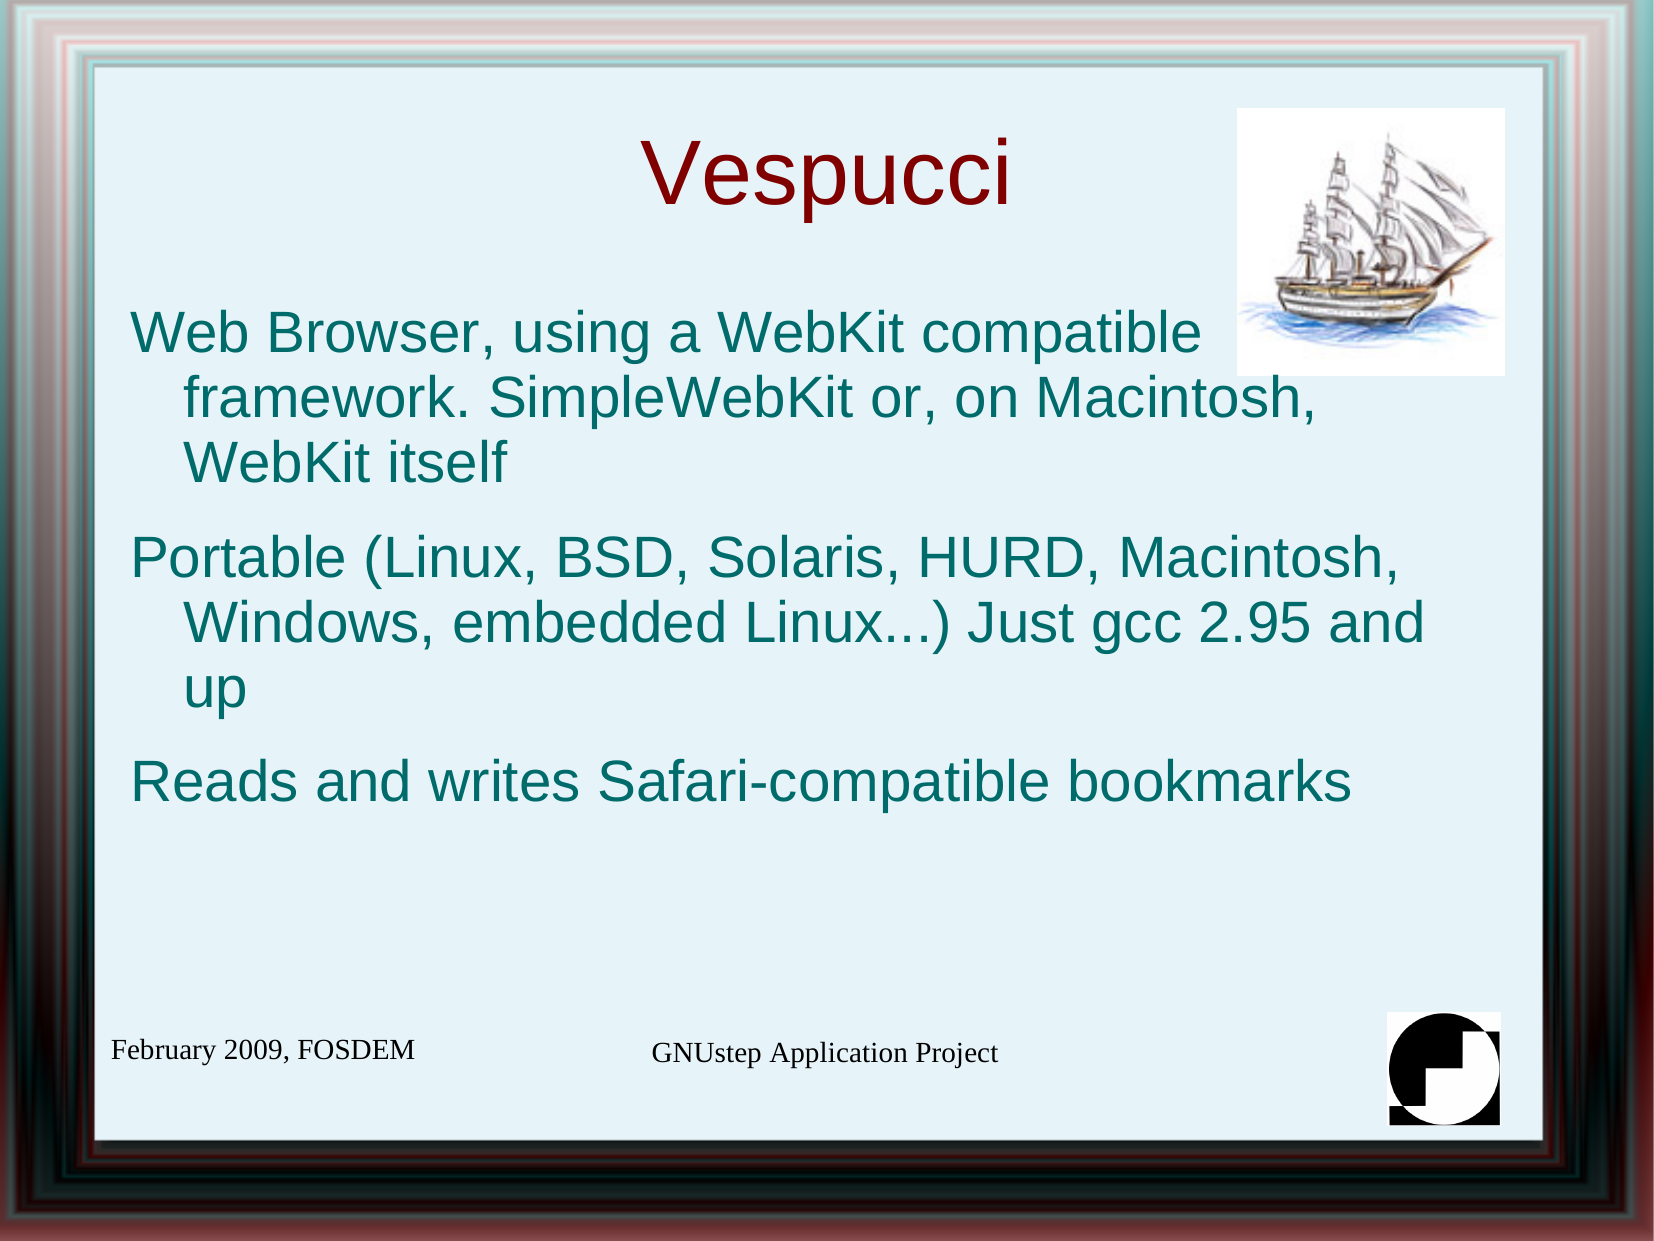

# Vespucci
Web Browser, using a WebKit compatible framework. SimpleWebKit or, on Macintosh, WebKit itself
Portable (Linux, BSD, Solaris, HURD, Macintosh, Windows, embedded Linux...) Just gcc 2.95 and up
Reads and writes Safari-compatible bookmarks